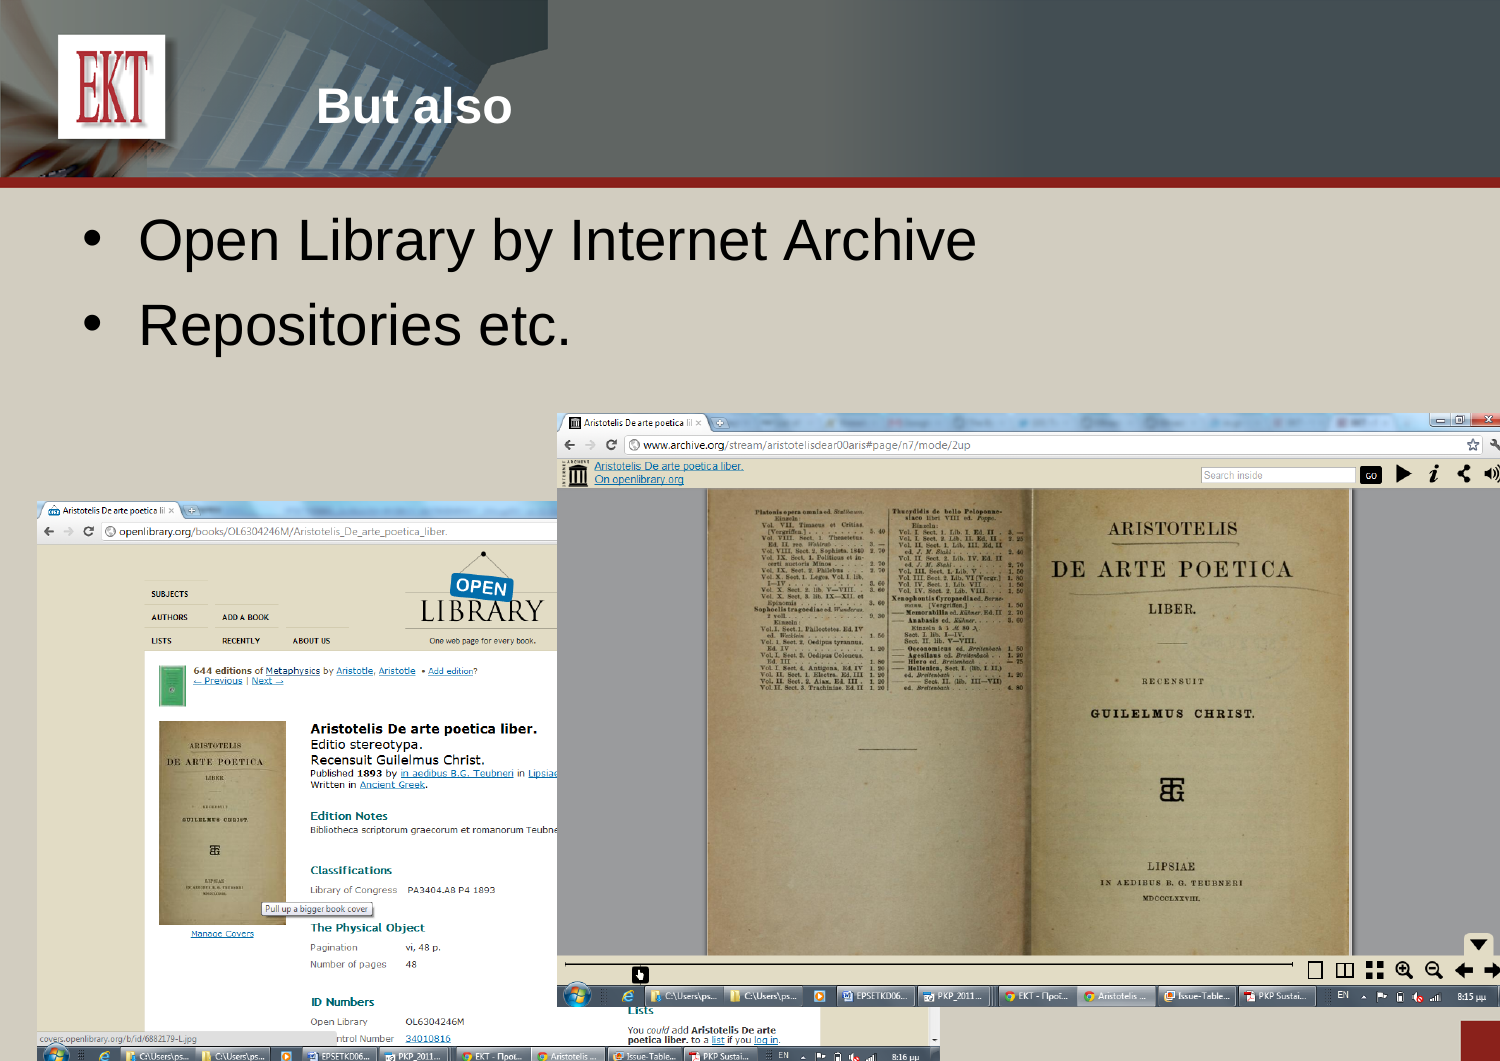

# But also
Open Library by Internet Archive
Repositories etc.